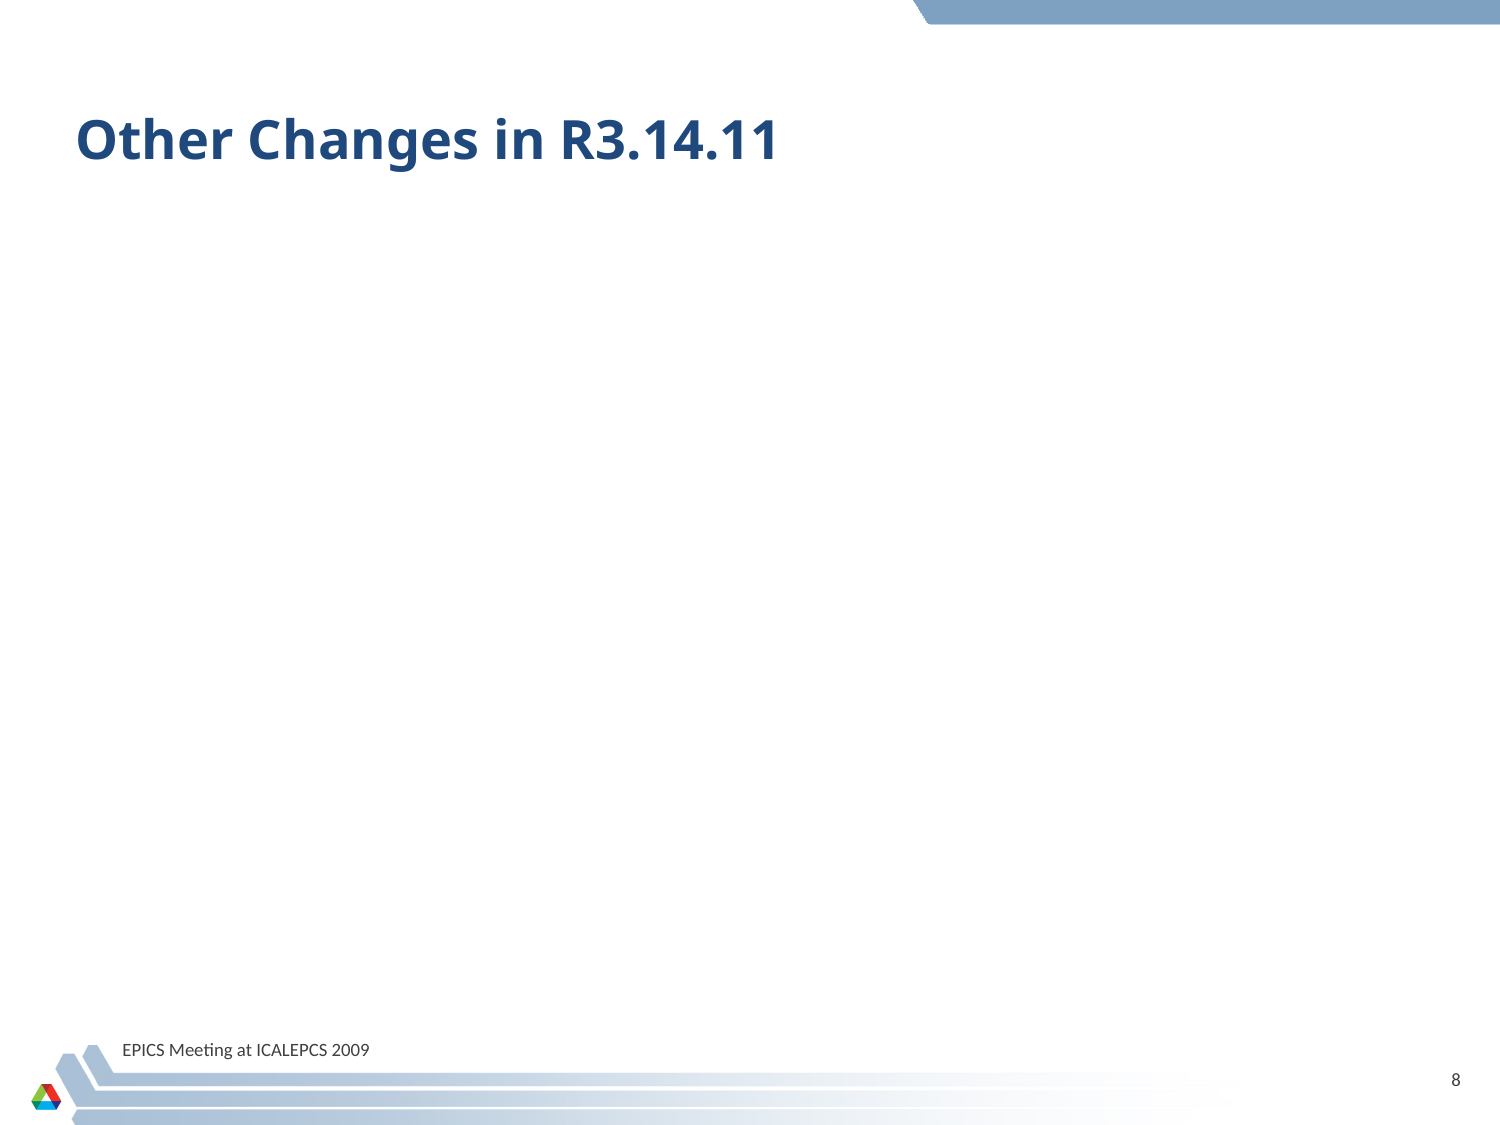

# Other Changes in R3.14.11
EPICS Meeting at ICALEPCS 2009
8